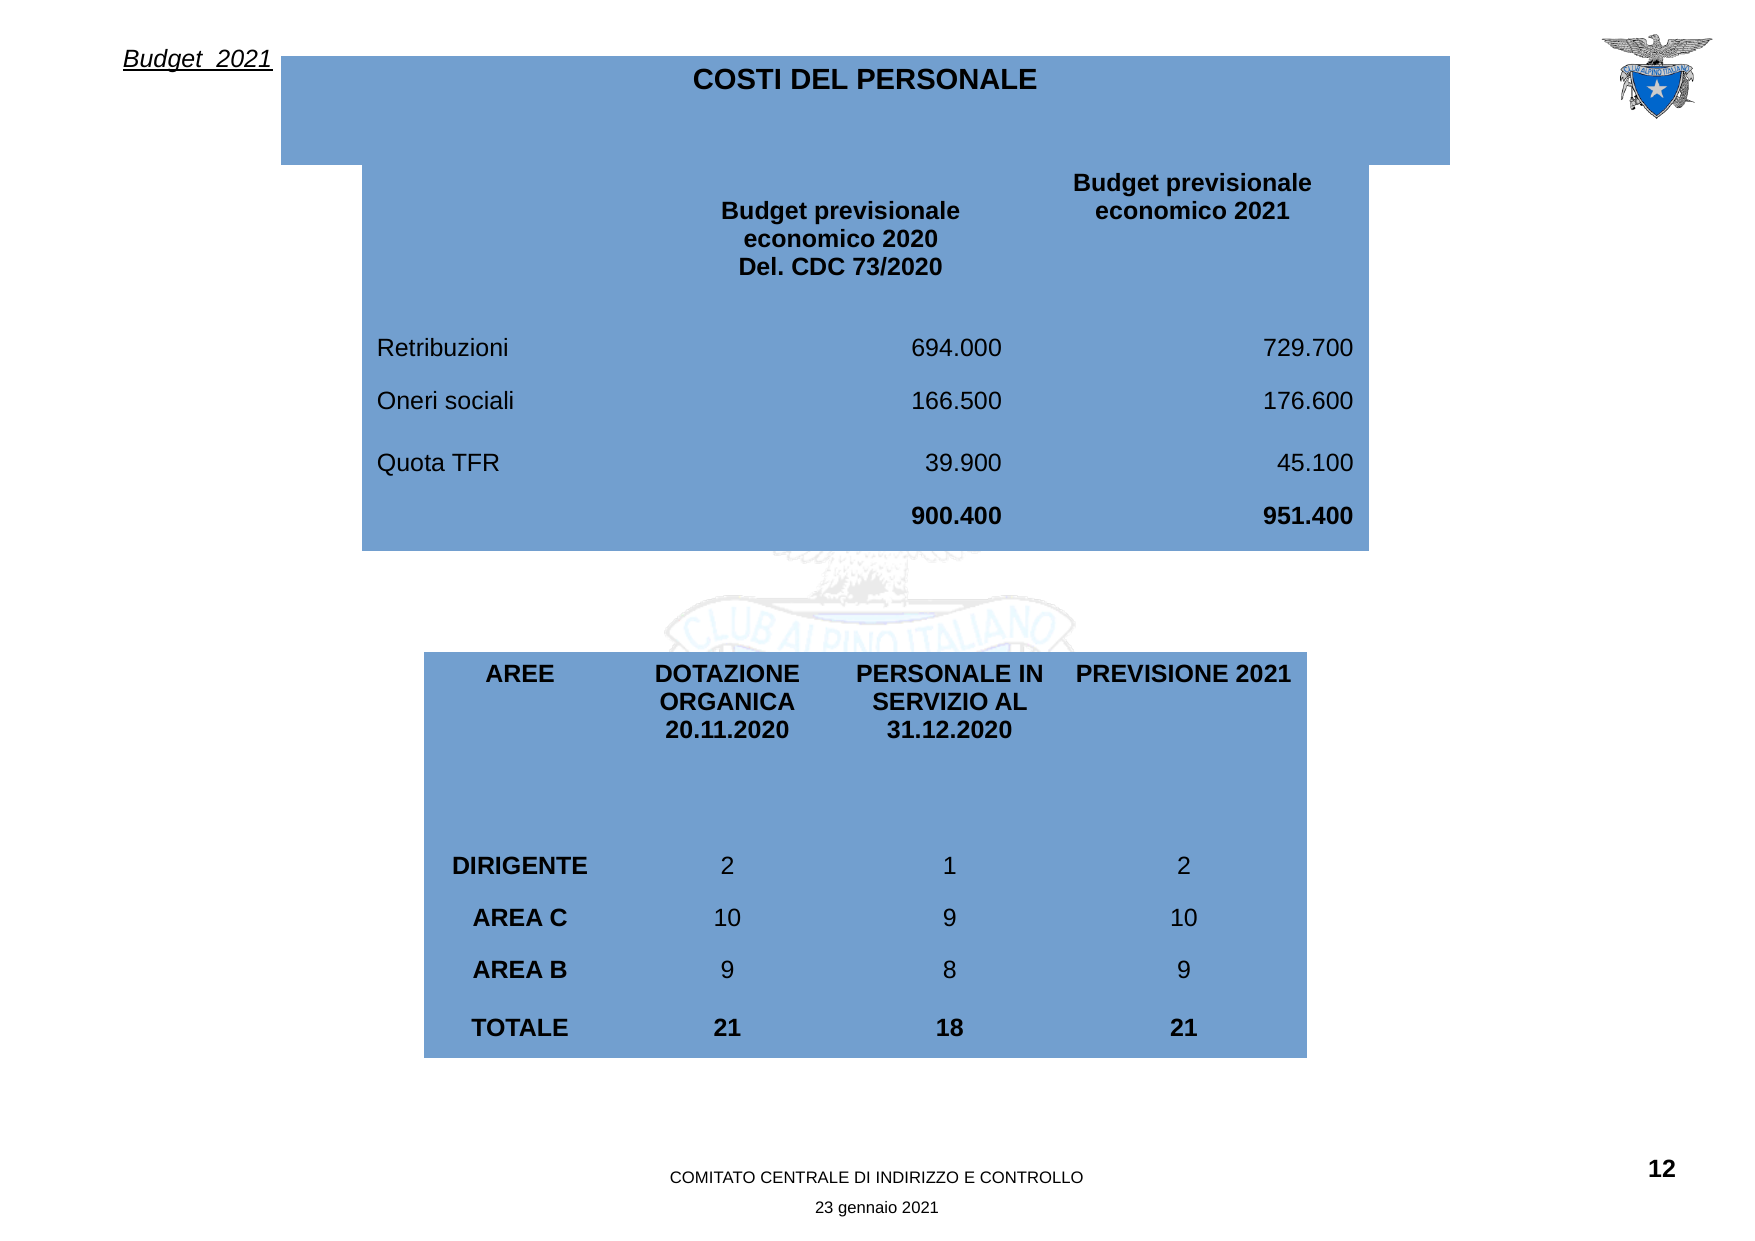

Budget 2021
| COSTI DEL PERSONALE |
| --- |
| |
| | Budget previsionale economico 2020 Del. CDC 73/2020 | Budget previsionale economico 2021 |
| --- | --- | --- |
| Retribuzioni | 694.000 | 729.700 |
| Oneri sociali | 166.500 | 176.600 |
| Quota TFR | 39.900 | 45.100 |
| | 900.400 | 951.400 |
| AREE | DOTAZIONE ORGANICA 20.11.2020 | PERSONALE IN SERVIZIO AL 31.12.2020 | PREVISIONE 2021 |
| --- | --- | --- | --- |
| DIRIGENTE | 2 | 1 | 2 |
| AREA C | 10 | 9 | 10 |
| AREA B | 9 | 8 | 9 |
| TOTALE | 21 | 18 | 21 |
12
COMITATO CENTRALE DI INDIRIZZO E CONTROLLO
23 gennaio 2021